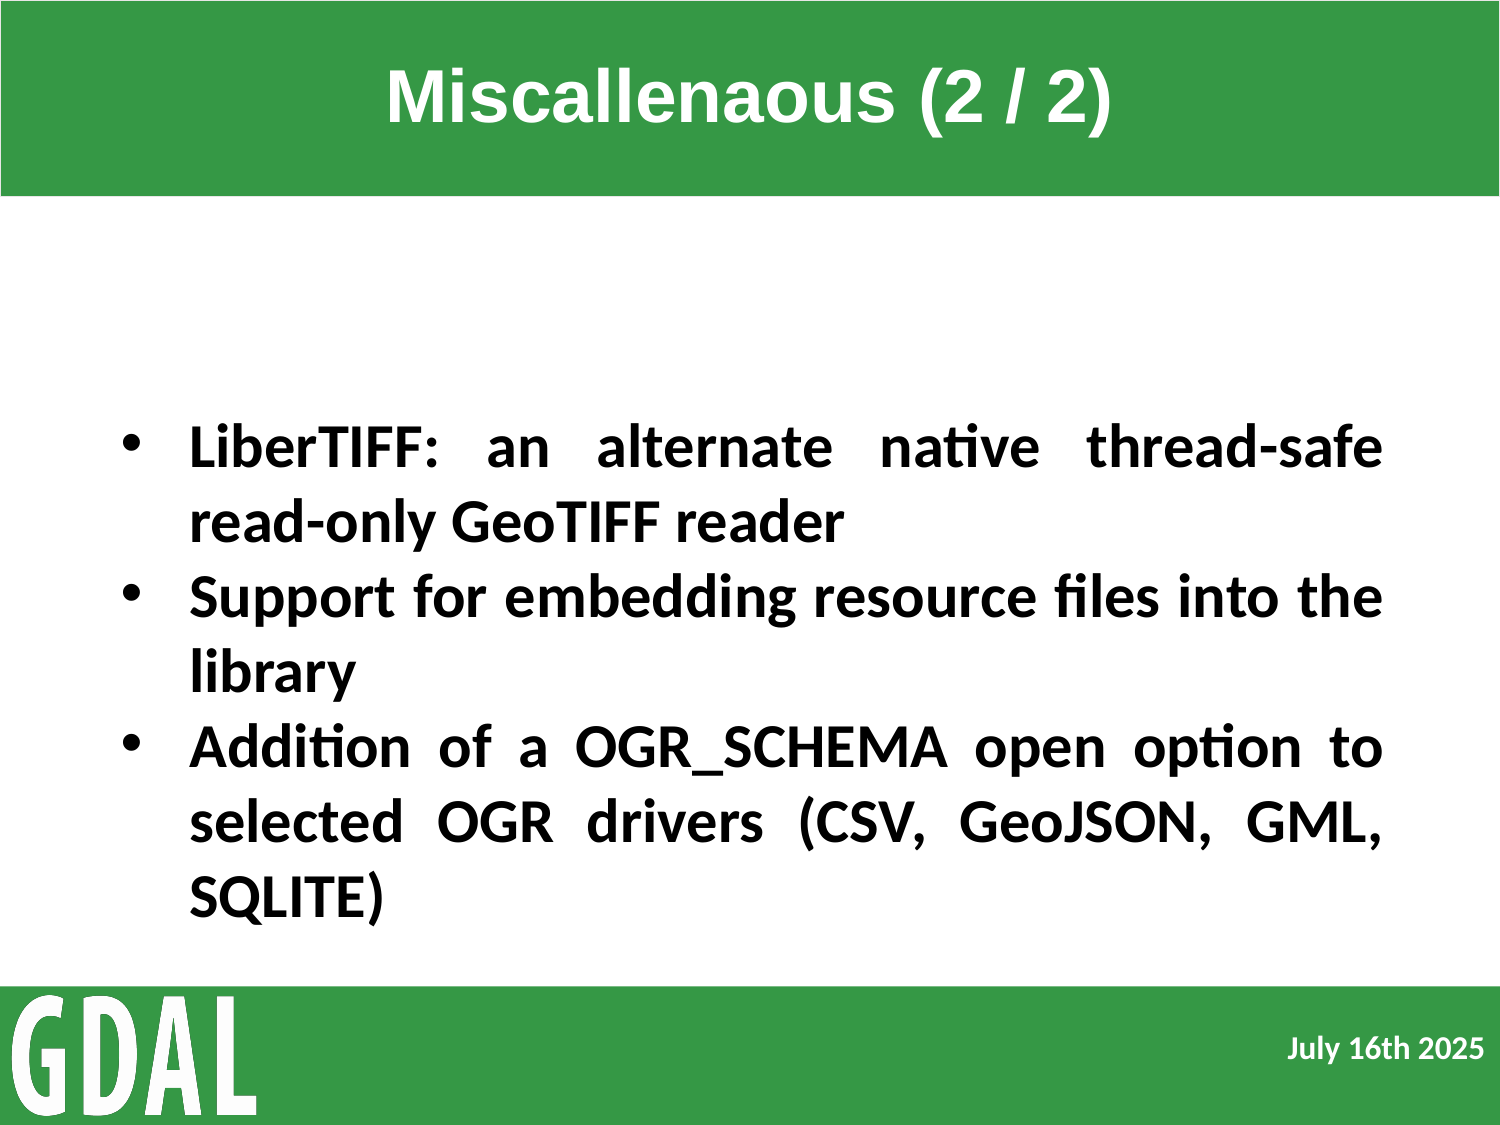

# Miscallenaous (2 / 2)
LiberTIFF: an alternate native thread-safe read-only GeoTIFF reader
Support for embedding resource files into the library
Addition of a OGR_SCHEMA open option to selected OGR drivers (CSV, GeoJSON, GML, SQLITE)